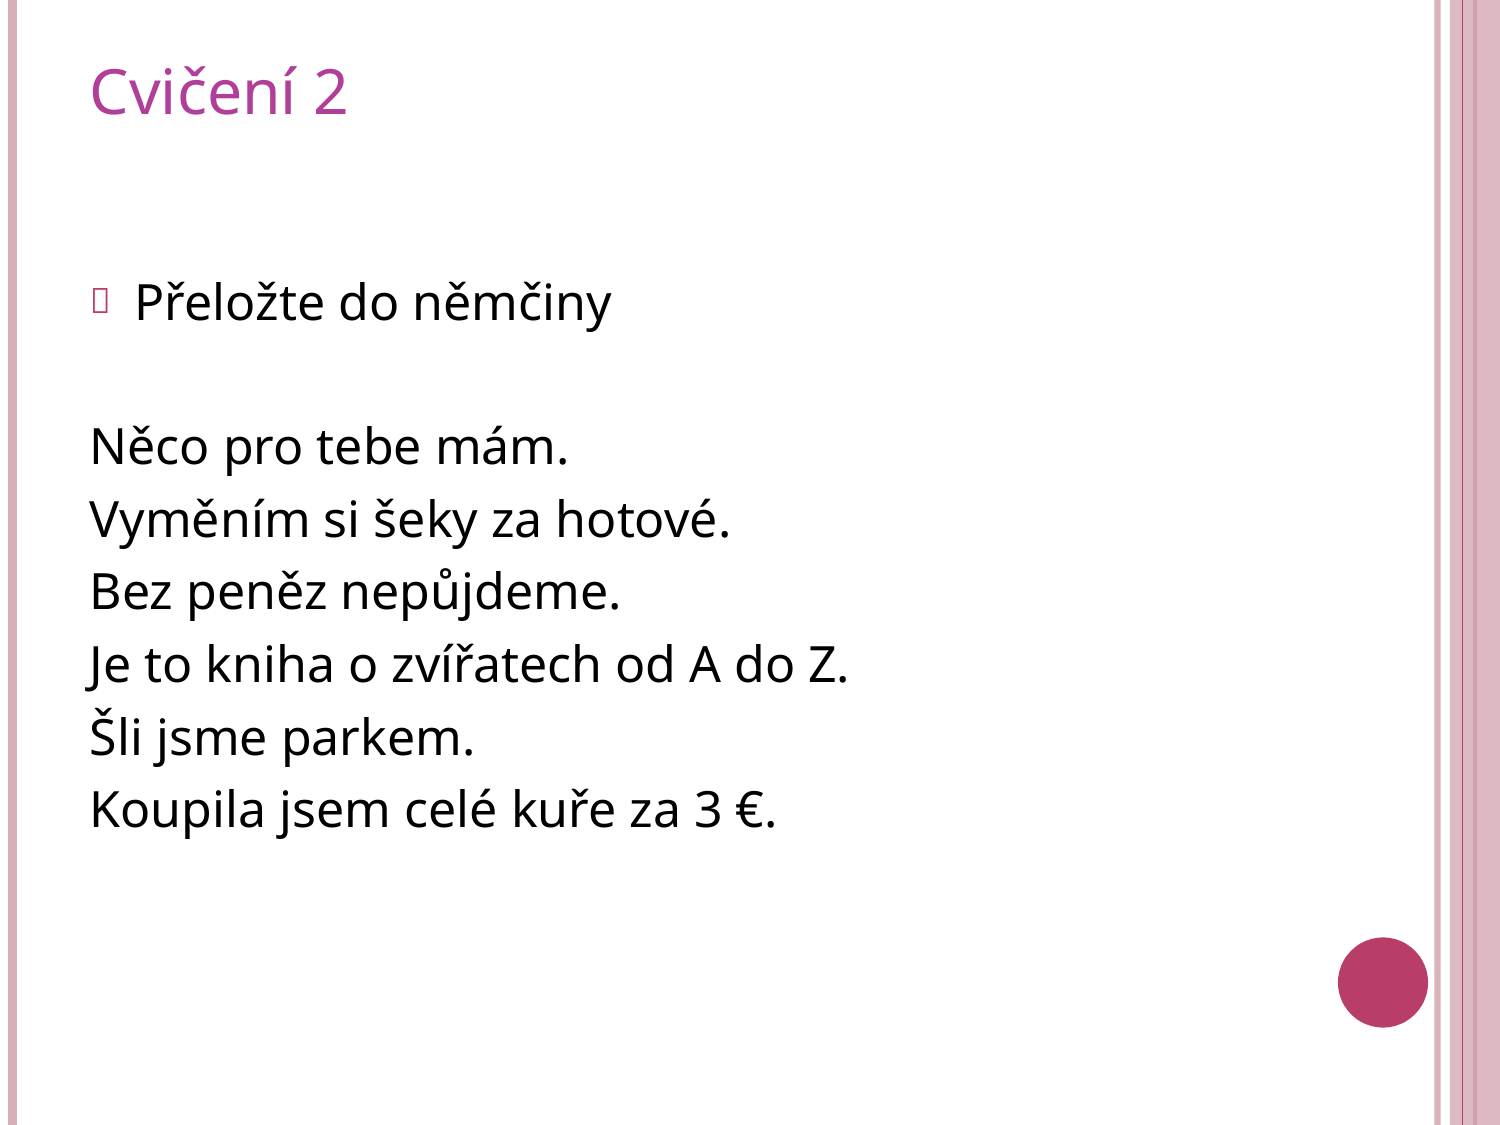

# Cvičení 2
Přeložte do němčiny
Něco pro tebe mám.
Vyměním si šeky za hotové.
Bez peněz nepůjdeme.
Je to kniha o zvířatech od A do Z.
Šli jsme parkem.
Koupila jsem celé kuře za 3 €.